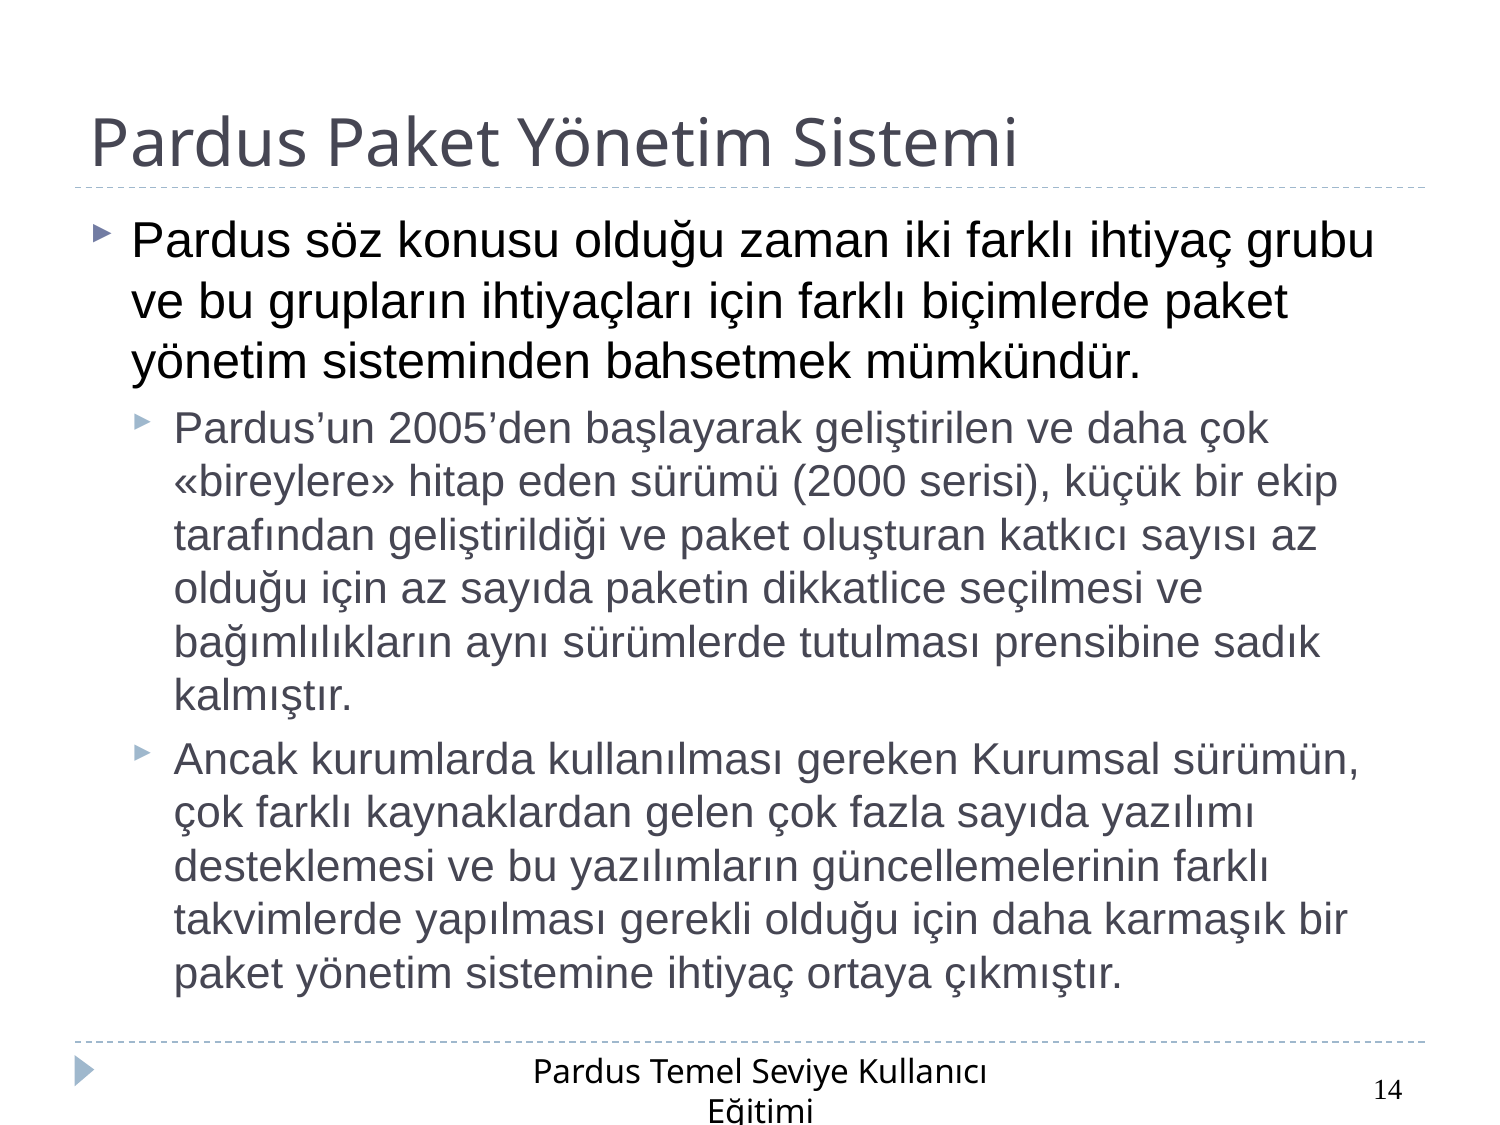

# Pardus Paket Yönetim Sistemi
Pardus söz konusu olduğu zaman iki farklı ihtiyaç grubu ve bu grupların ihtiyaçları için farklı biçimlerde paket yönetim sisteminden bahsetmek mümkündür.
Pardus’un 2005’den başlayarak geliştirilen ve daha çok «bireylere» hitap eden sürümü (2000 serisi), küçük bir ekip tarafından geliştirildiği ve paket oluşturan katkıcı sayısı az olduğu için az sayıda paketin dikkatlice seçilmesi ve bağımlılıkların aynı sürümlerde tutulması prensibine sadık kalmıştır.
Ancak kurumlarda kullanılması gereken Kurumsal sürümün, çok farklı kaynaklardan gelen çok fazla sayıda yazılımı desteklemesi ve bu yazılımların güncellemelerinin farklı takvimlerde yapılması gerekli olduğu için daha karmaşık bir paket yönetim sistemine ihtiyaç ortaya çıkmıştır.